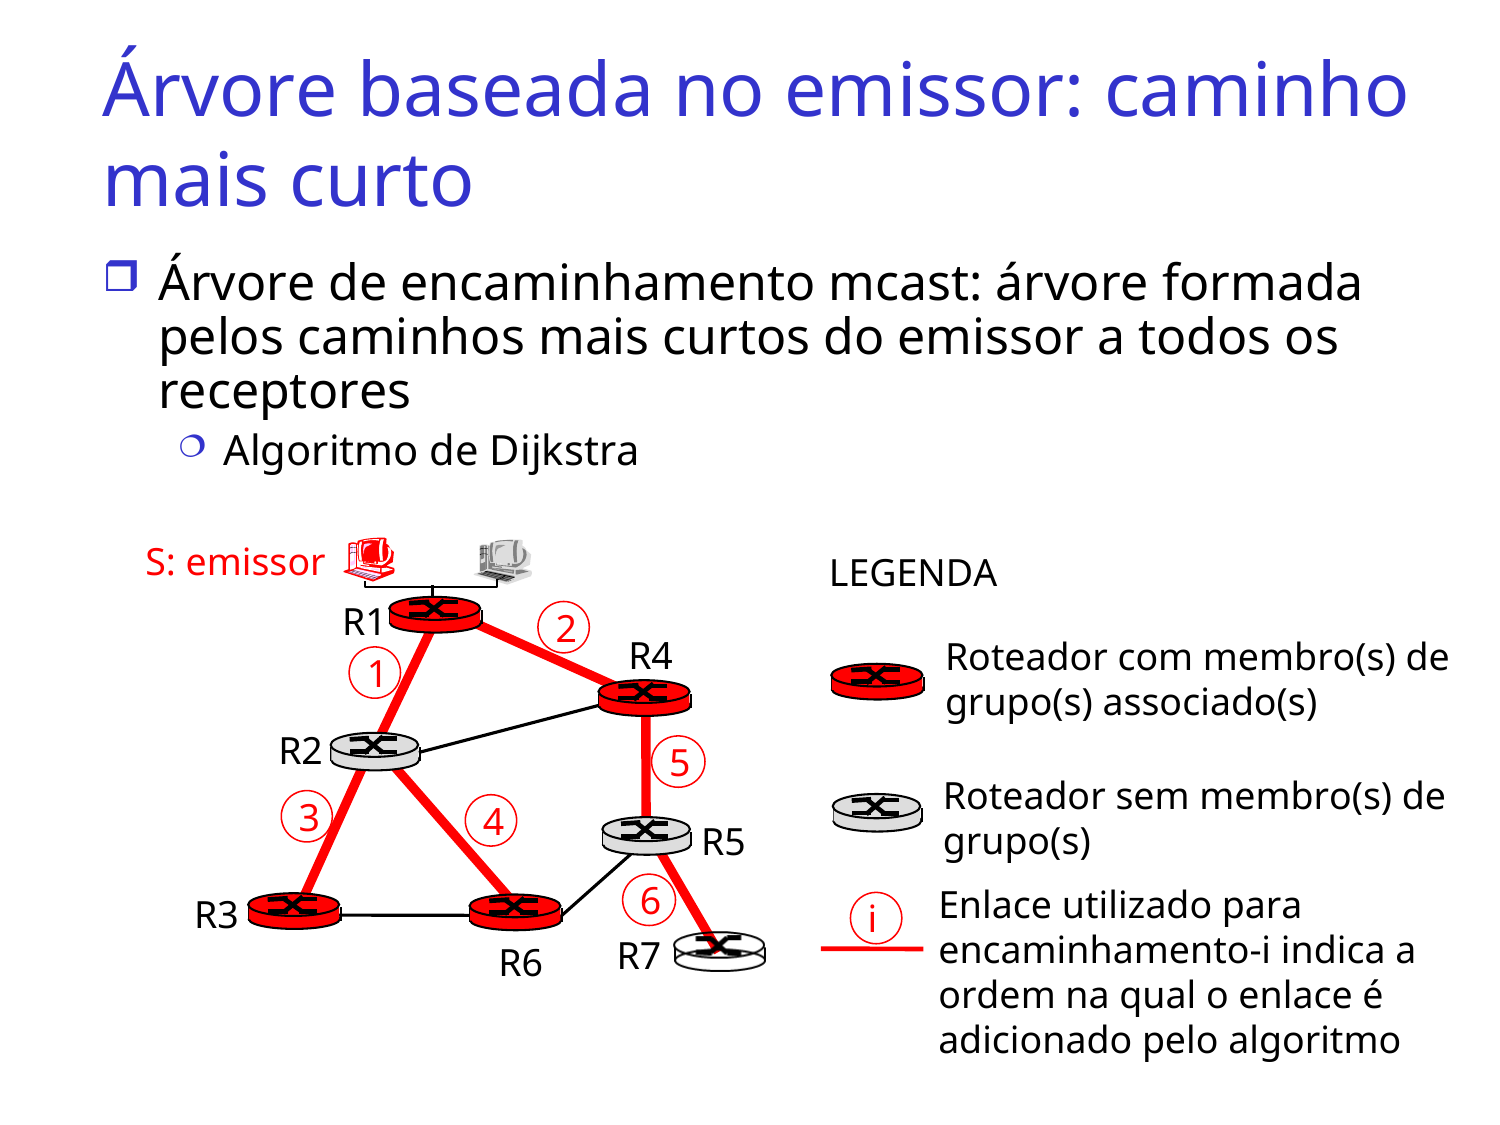

Árvore baseada no emissor: caminho mais curto
Árvore de encaminhamento mcast: árvore formada pelos caminhos mais curtos do emissor a todos os receptores
Algoritmo de Dijkstra
S: emissor
LEGENDA
R1
2
R4
Roteador com membro(s) de
grupo(s) associado(s)
1
R2
5
Roteador sem membro(s) de
grupo(s)
3
4
R5
6
Enlace utilizado para
encaminhamento-i indica a ordem na qual o enlace é adicionado pelo algoritmo
R3
i
R7
R6